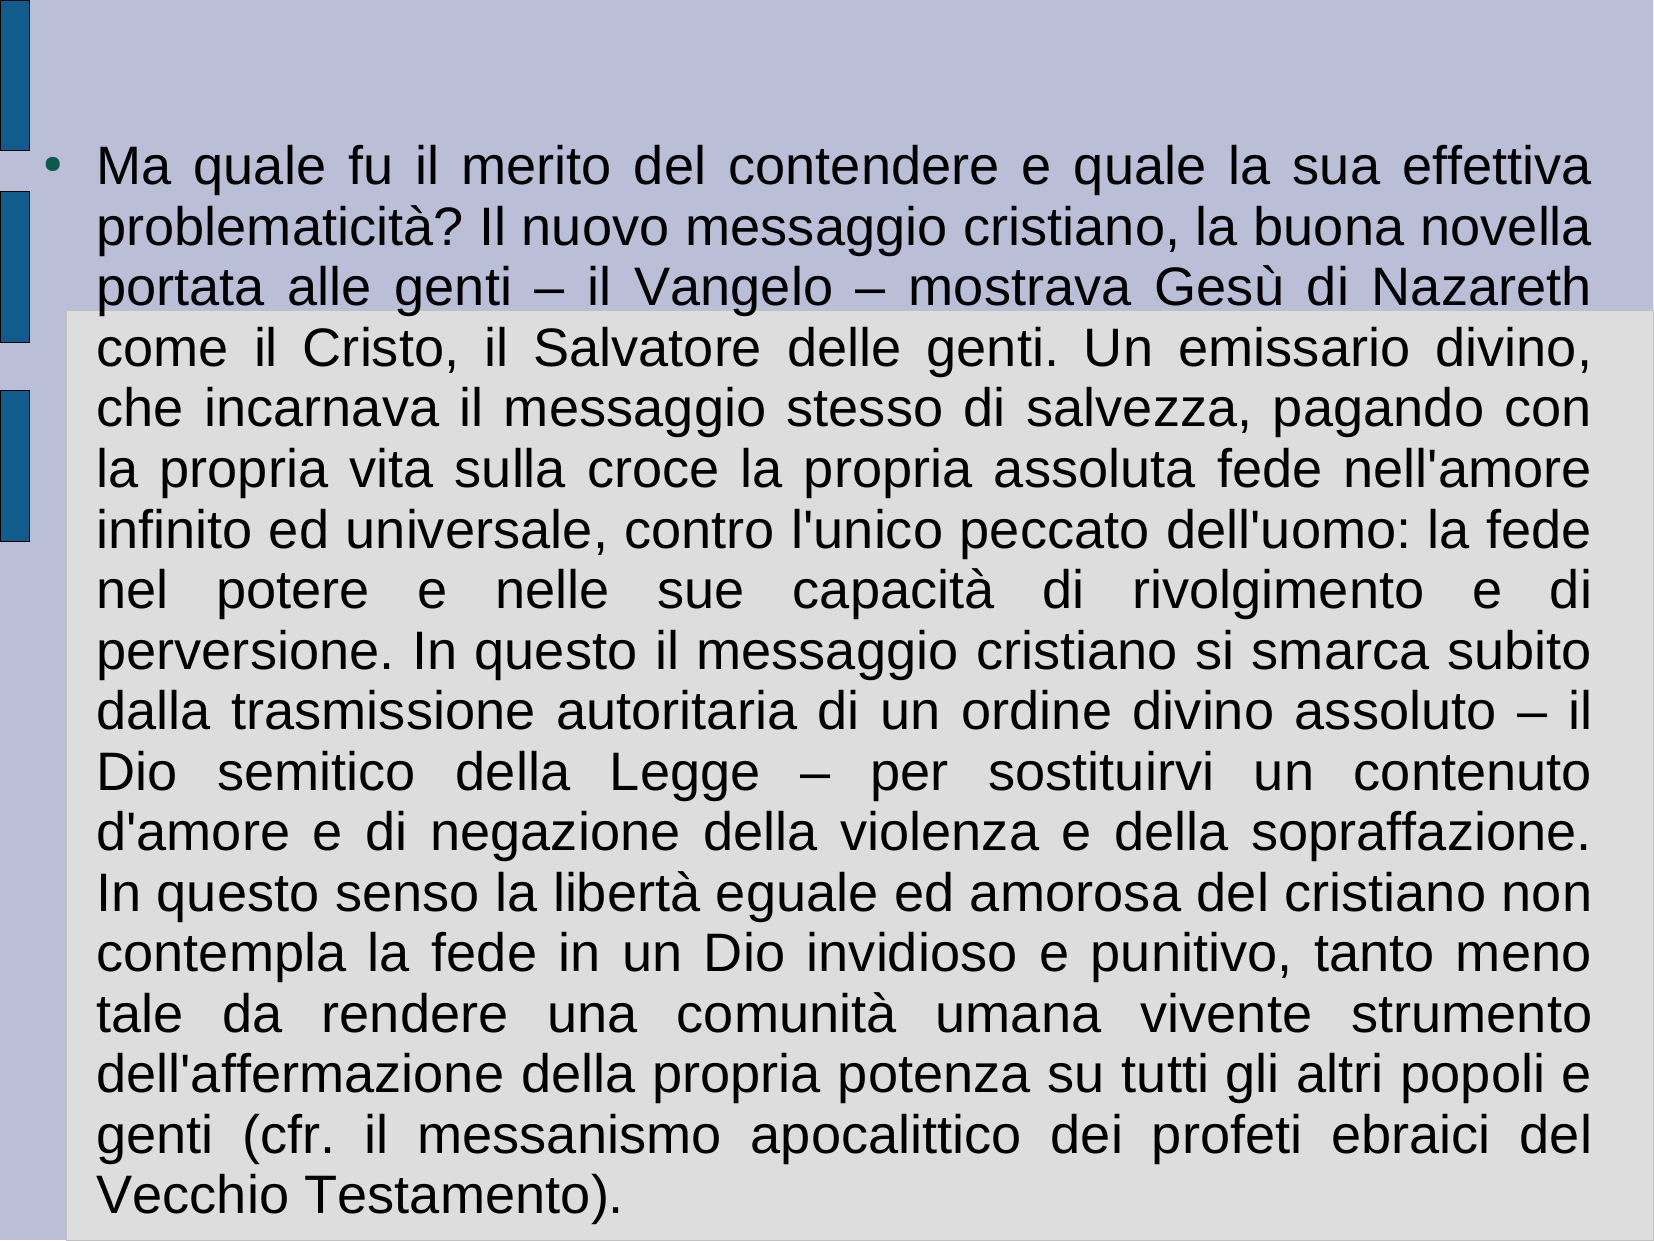

#
Ma quale fu il merito del contendere e quale la sua effettiva problematicità? Il nuovo messaggio cristiano, la buona novella portata alle genti – il Vangelo – mostrava Gesù di Nazareth come il Cristo, il Salvatore delle genti. Un emissario divino, che incarnava il messaggio stesso di salvezza, pagando con la propria vita sulla croce la propria assoluta fede nell'amore infinito ed universale, contro l'unico peccato dell'uomo: la fede nel potere e nelle sue capacità di rivolgimento e di perversione. In questo il messaggio cristiano si smarca subito dalla trasmissione autoritaria di un ordine divino assoluto – il Dio semitico della Legge – per sostituirvi un contenuto d'amore e di negazione della violenza e della sopraffazione. In questo senso la libertà eguale ed amorosa del cristiano non contempla la fede in un Dio invidioso e punitivo, tanto meno tale da rendere una comunità umana vivente strumento dell'affermazione della propria potenza su tutti gli altri popoli e genti (cfr. il messanismo apocalittico dei profeti ebraici del Vecchio Testamento).